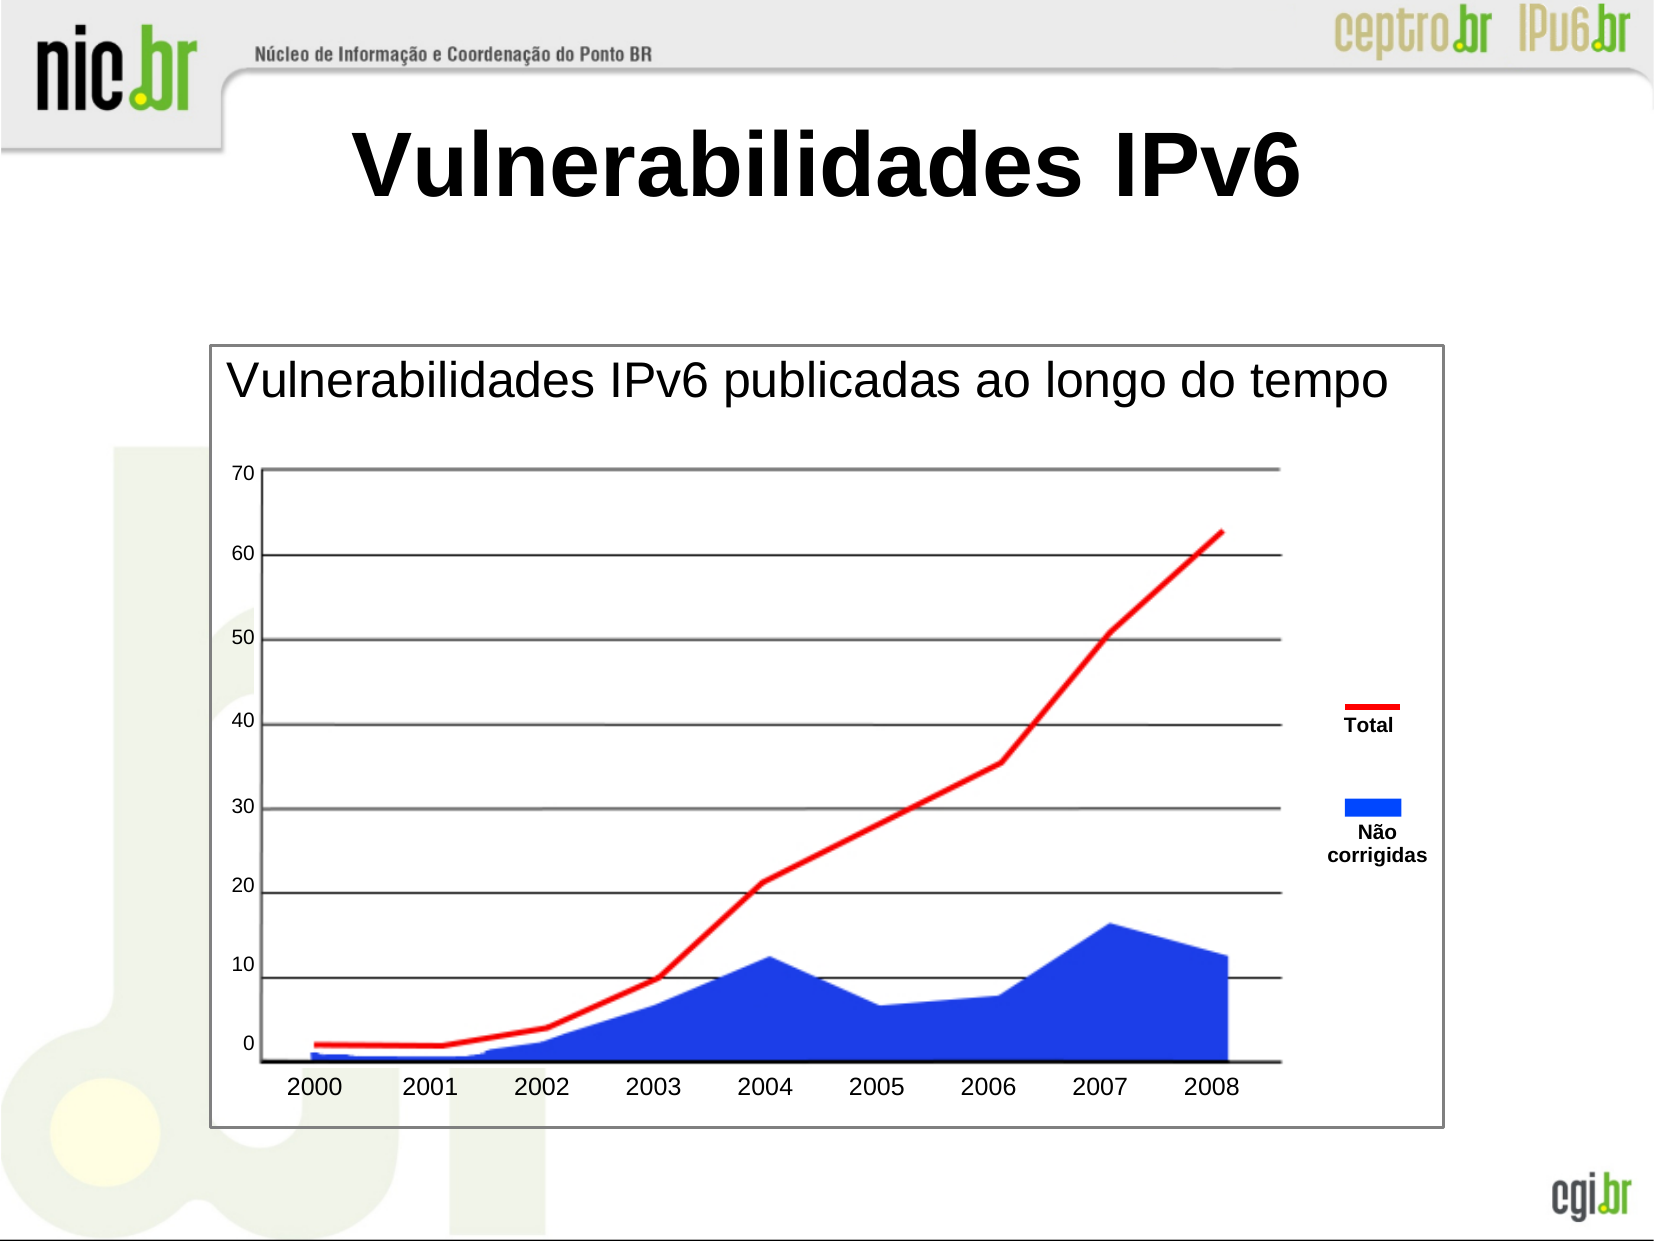

Vulnerabilidades	 IPv6
Vulnerabilidades IPv6 publicadas ao longo do tempo
70
60
50
40
30
20
10
0
Total
Não
corrigidas
2000	 2001 2002 2003 2004 2005 2006 2007 2008